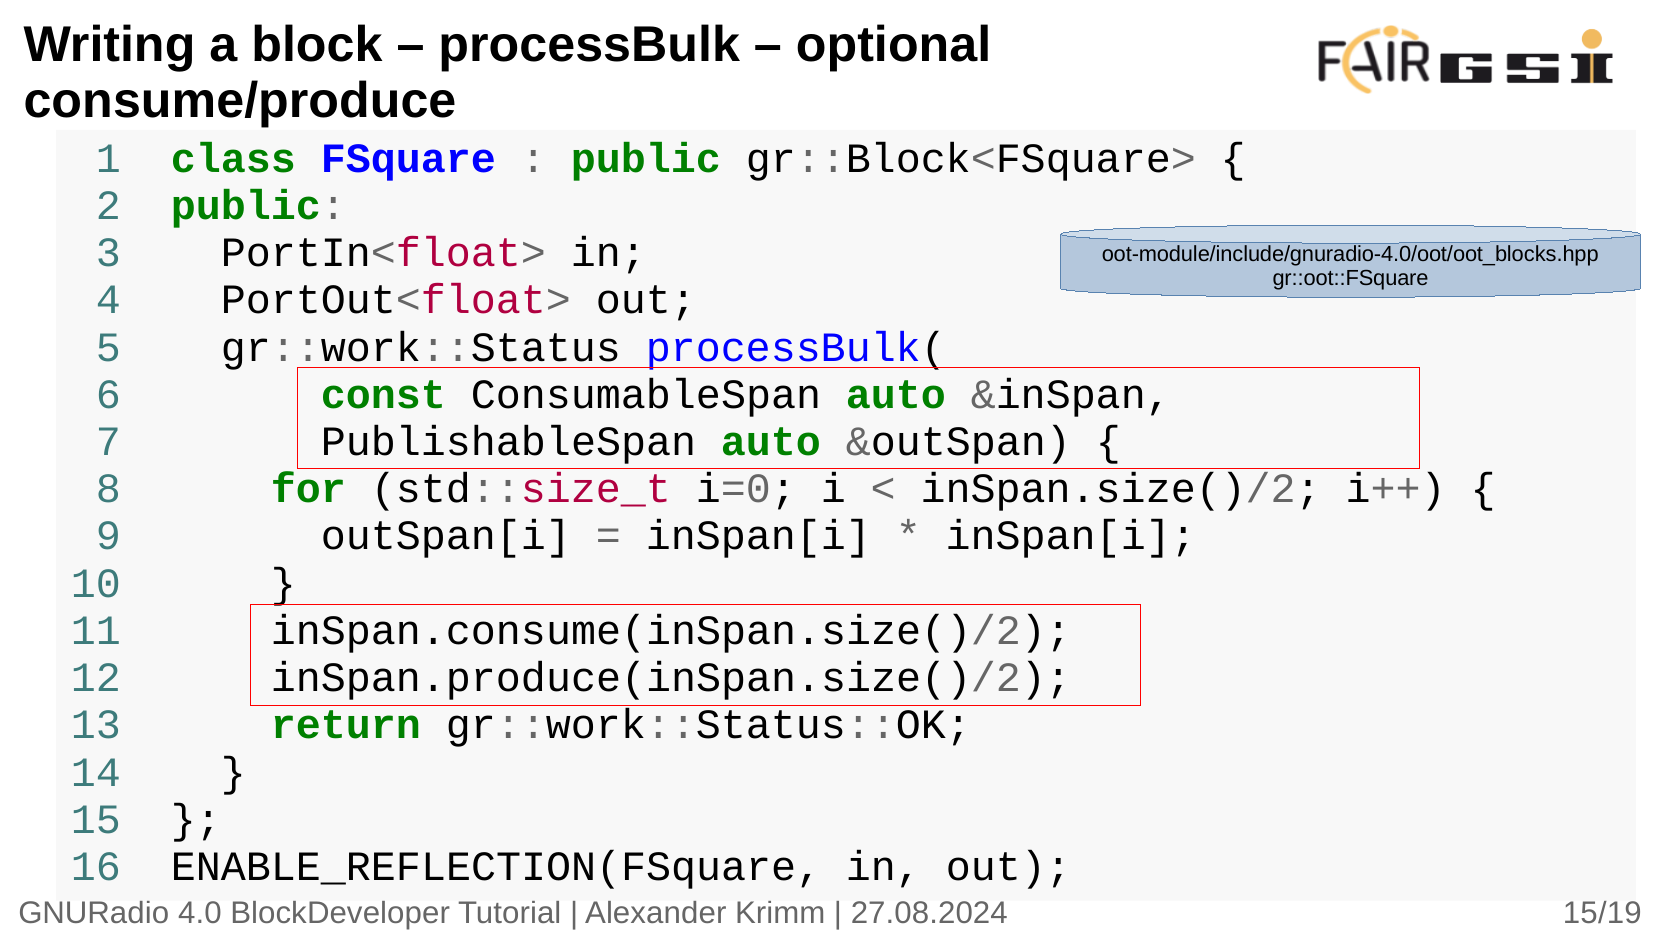

# Writing a block – processBulk – optional consume/produce
 1 class FSquare : public gr::Block<FSquare> {
 2 public:
 3 PortIn<float> in;
 4 PortOut<float> out;
 5 gr::work::Status processBulk(
 6 const ConsumableSpan auto &inSpan,
 7 PublishableSpan auto &outSpan) {
 8 for (std::size_t i=0; i < inSpan.size()/2; i++) {
 9 outSpan[i] = inSpan[i] * inSpan[i];
10 }
11 inSpan.consume(inSpan.size()/2);
12 inSpan.produce(inSpan.size()/2);
13 return gr::work::Status::OK;
14 }
15 };
16 ENABLE_REFLECTION(FSquare, in, out);
oot-module/include/gnuradio-4.0/oot/oot_blocks.hpp
gr::oot::FSquare